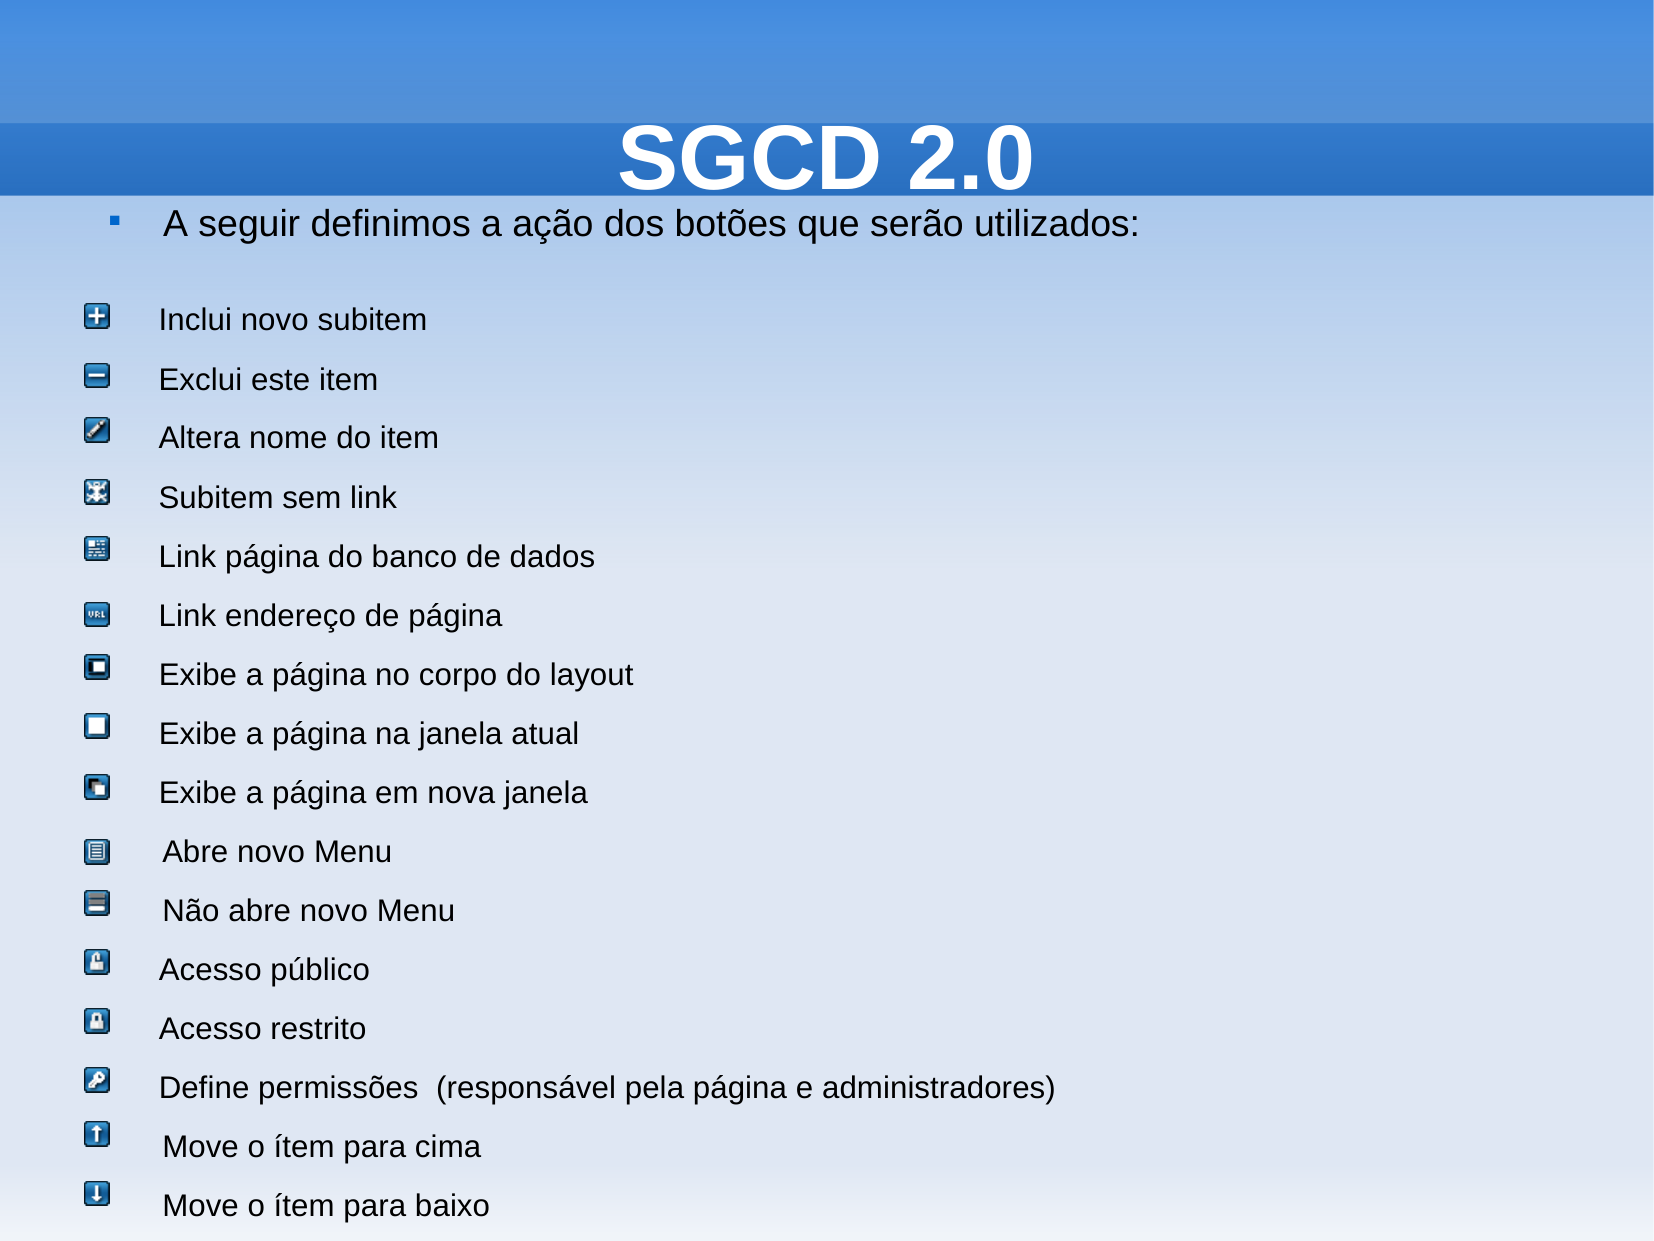

# SGCD 2.0
A seguir definimos a ação dos botões que serão utilizados:
Inclui novo subitem
Exclui este item
Altera nome do item
Subitem sem link
Link página do banco de dados
Link endereço de página
Exibe a página no corpo do layout
Exibe a página na janela atual
Exibe a página em nova janela
Abre novo Menu
Não abre novo Menu
Acesso público
Acesso restrito
Define permissões (responsável pela página e administradores)
Move o ítem para cima
Move o ítem para baixo